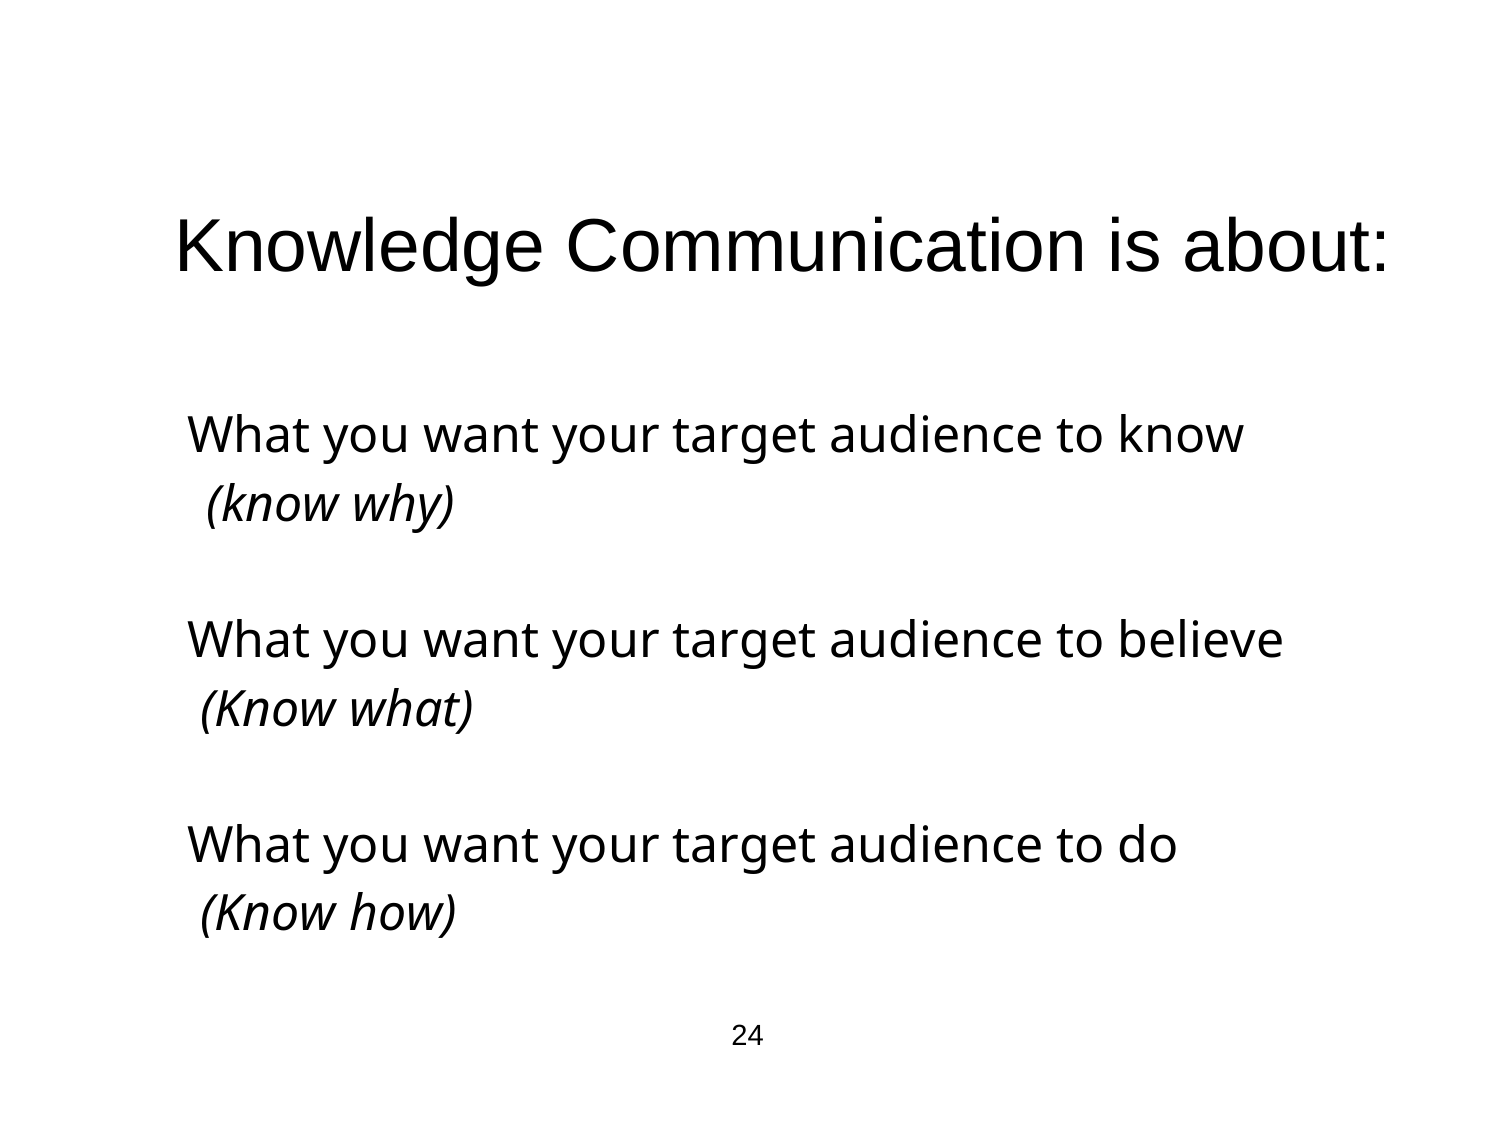

Knowledge Communication is about:
 What you want your target audience to know
 (know why)
 What you want your target audience to believe
 (Know what)
 What you want your target audience to do
 (Know how)
24